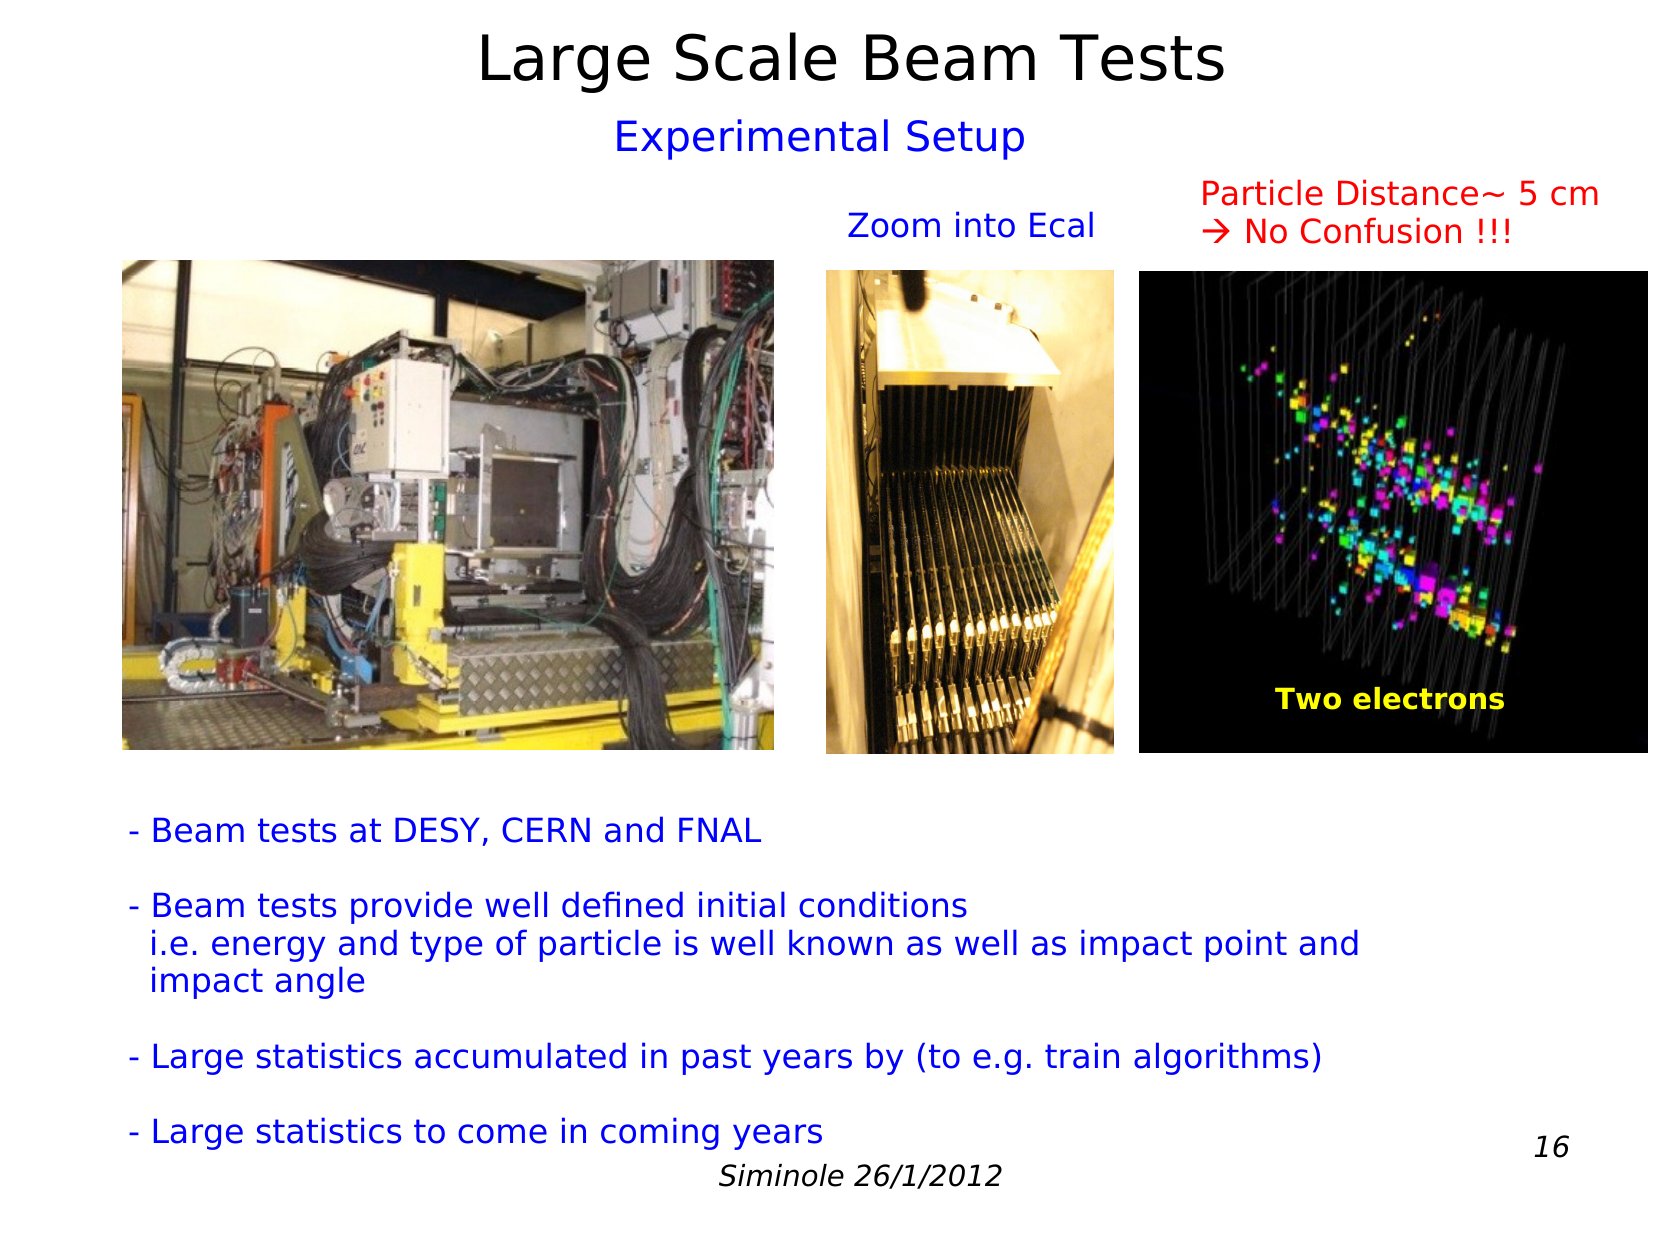

Large Scale Beam Tests
 Experimental Setup
Particle Distance~ 5 cm
 No Confusion !!!
Zoom into Ecal
Two electrons
- Beam tests at DESY, CERN and FNAL
- Beam tests provide well defined initial conditions
 i.e. energy and type of particle is well known as well as impact point and
 impact angle
- Large statistics accumulated in past years by (to e.g. train algorithms)
- Large statistics to come in coming years
Comite d'evaluation
16